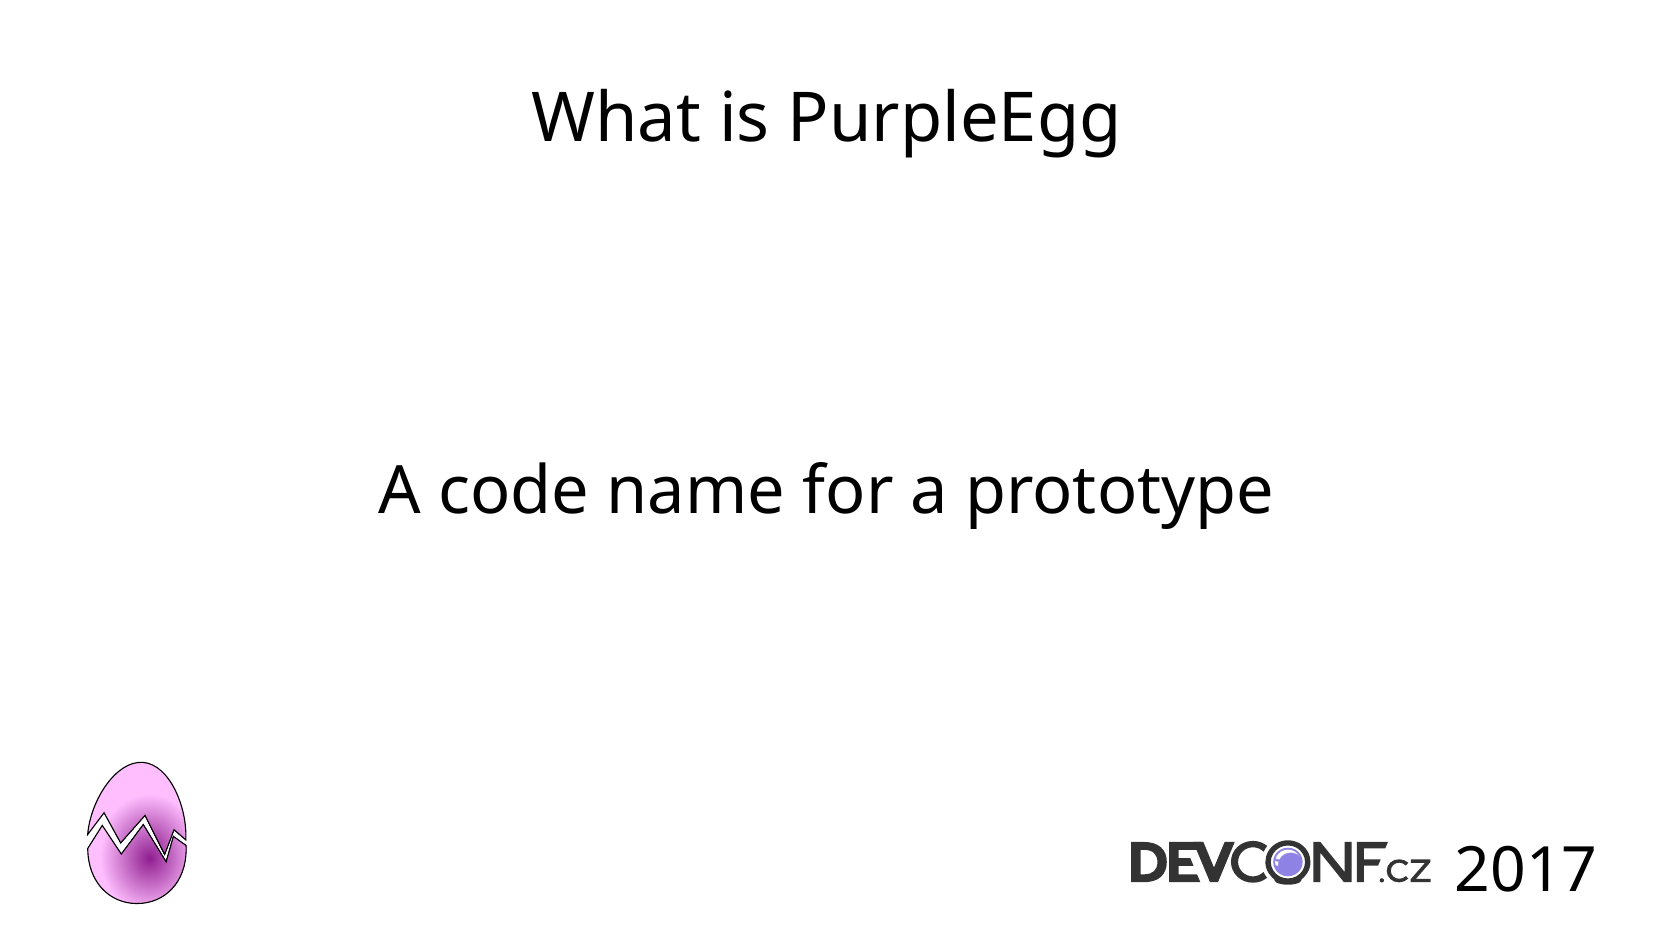

What is PurpleEgg
# A code name for a prototype